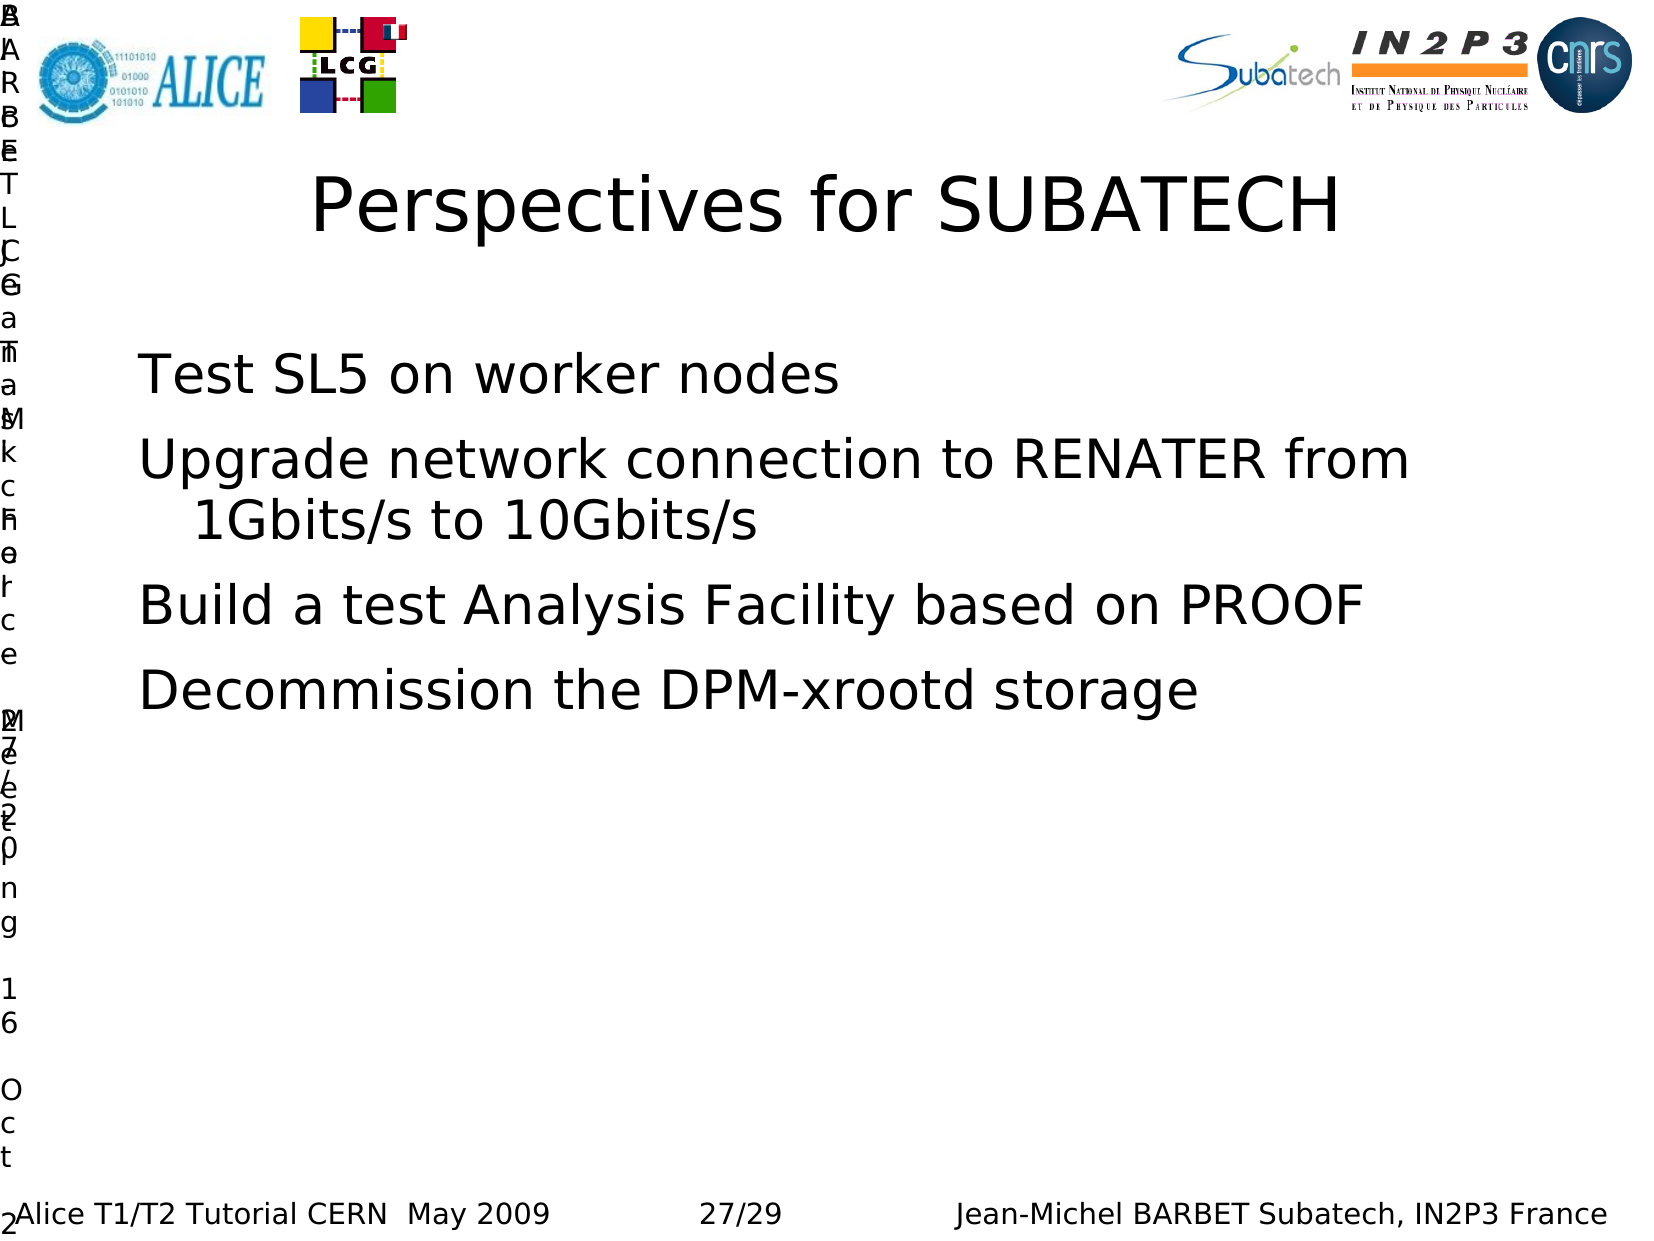

# Perspectives for SUBATECH
Test SL5 on worker nodes
Upgrade network connection to RENATER from 1Gbits/s to 10Gbits/s
Build a test Analysis Facility based on PROOF
Decommission the DPM-xrootd storage